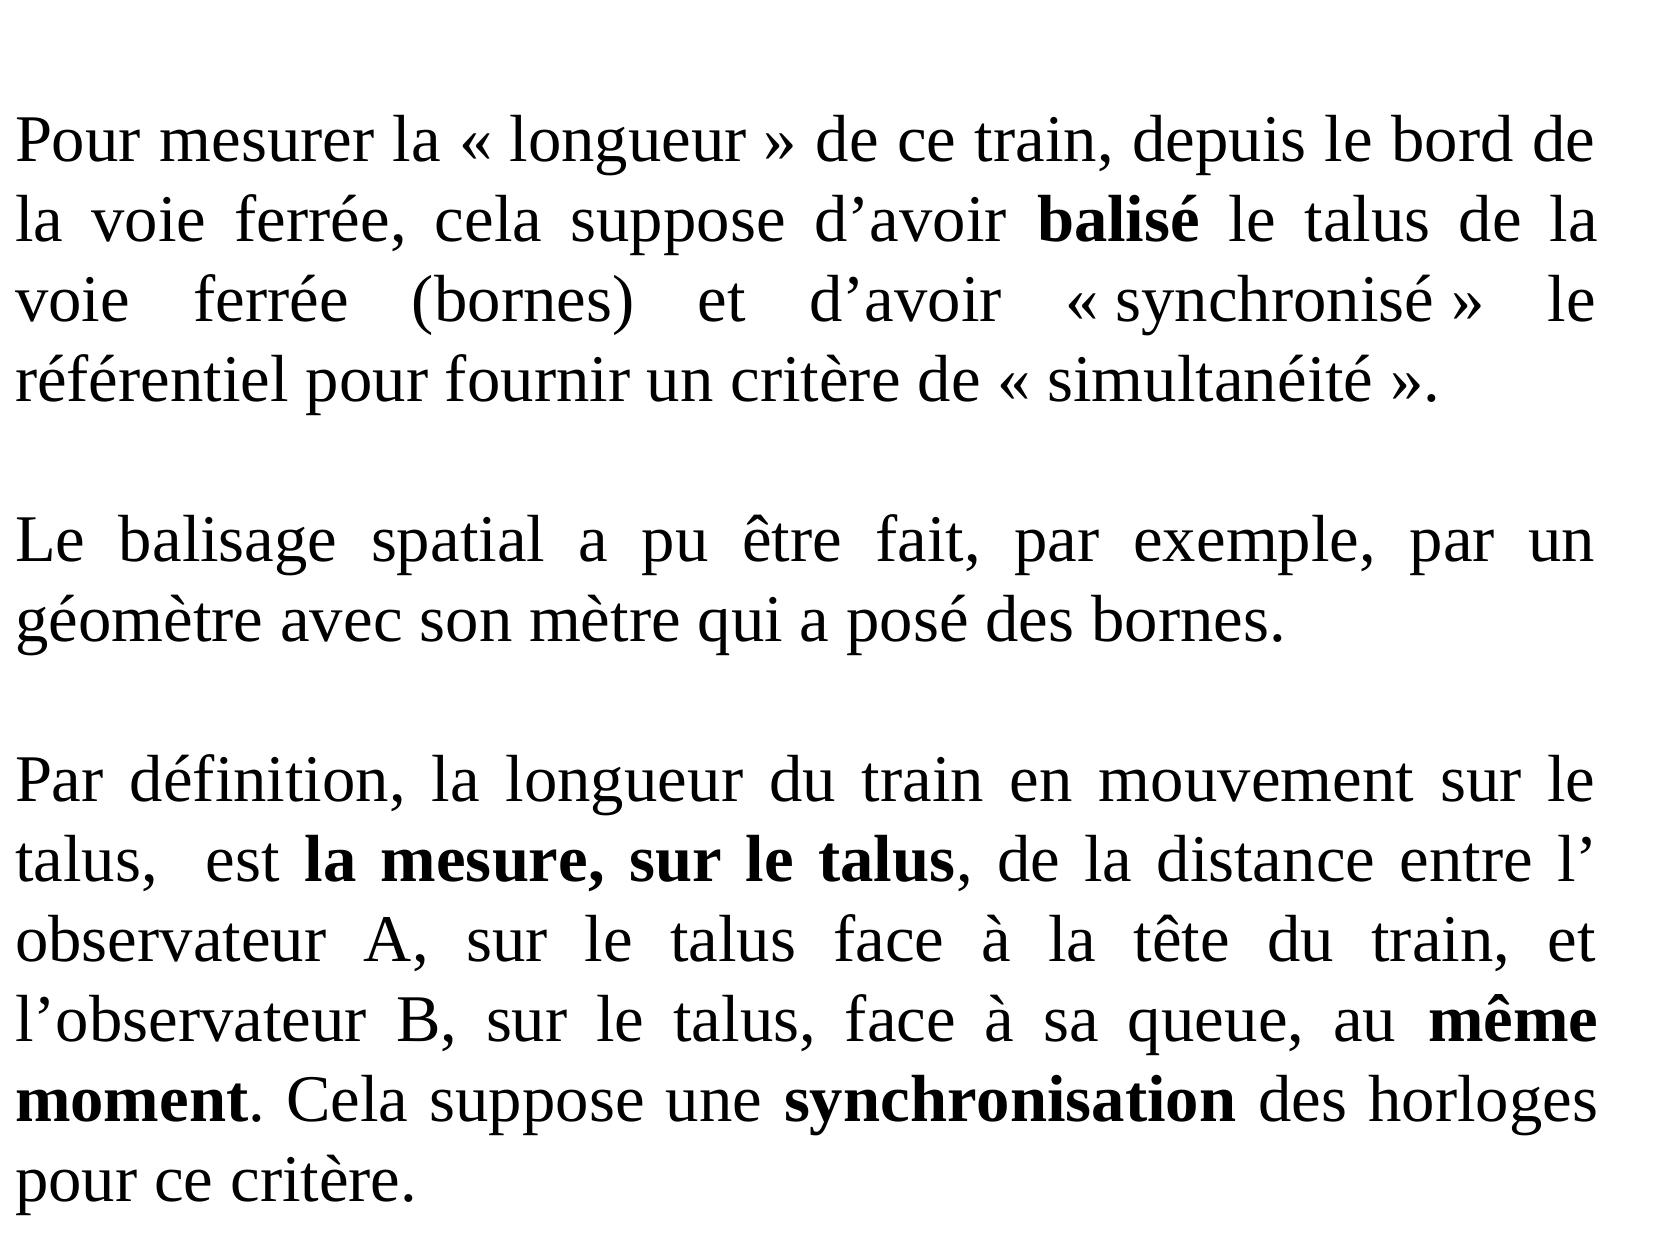

Pour mesurer la « longueur » de ce train, depuis le bord de la voie ferrée, cela suppose d’avoir balisé le talus de la voie ferrée (bornes) et d’avoir « synchronisé » le référentiel pour fournir un critère de « simultanéité ».
Le balisage spatial a pu être fait, par exemple, par un géomètre avec son mètre qui a posé des bornes.
Par définition, la longueur du train en mouvement sur le talus, est la mesure, sur le talus, de la distance entre l’ observateur A, sur le talus face à la tête du train, et l’observateur B, sur le talus, face à sa queue, au même moment. Cela suppose une synchronisation des horloges pour ce critère.